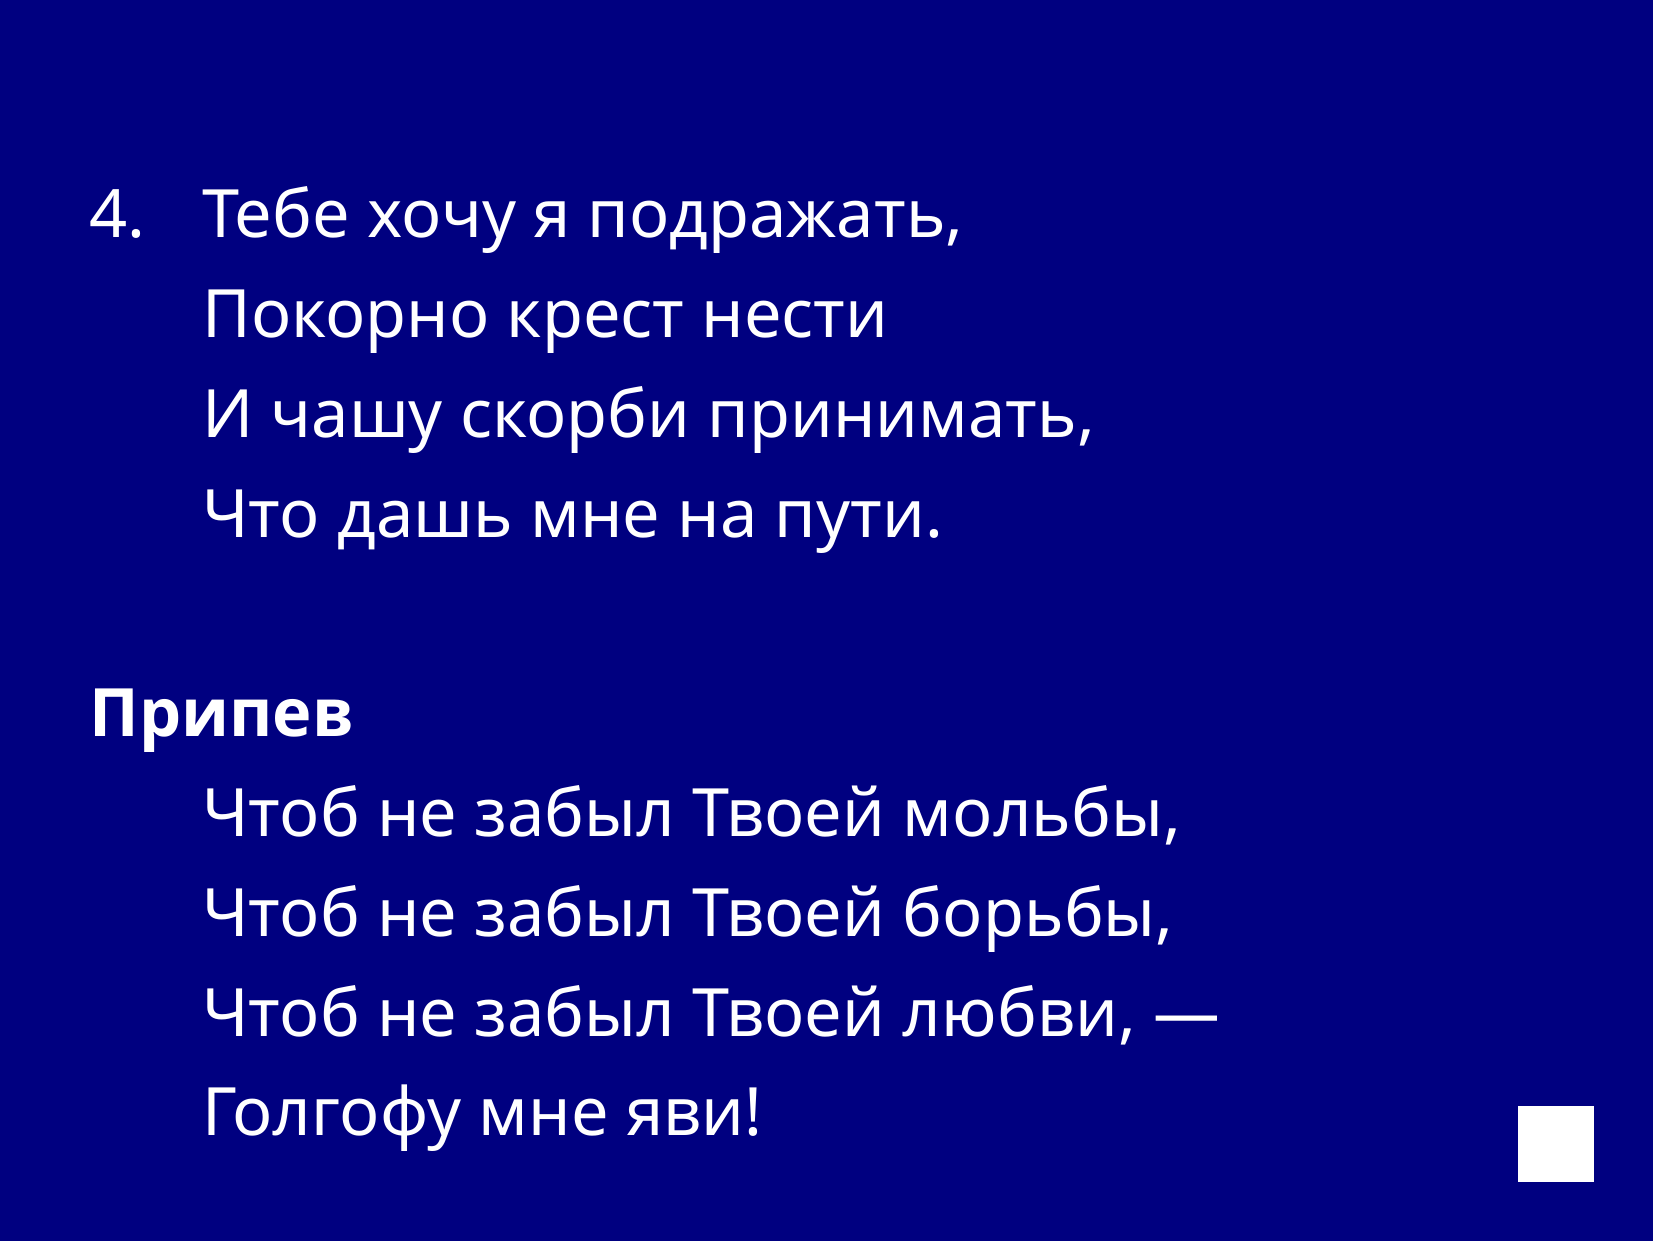

4.	Тебе хочу я подражать,
	Покорно крест нести
	И чашу скорби принимать,
	Что дашь мне на пути.
Припев
	Чтоб не забыл Твоей мольбы,
	Чтоб не забыл Твоей борьбы,
	Чтоб не забыл Твоей любви, —
	Голгофу мне яви!